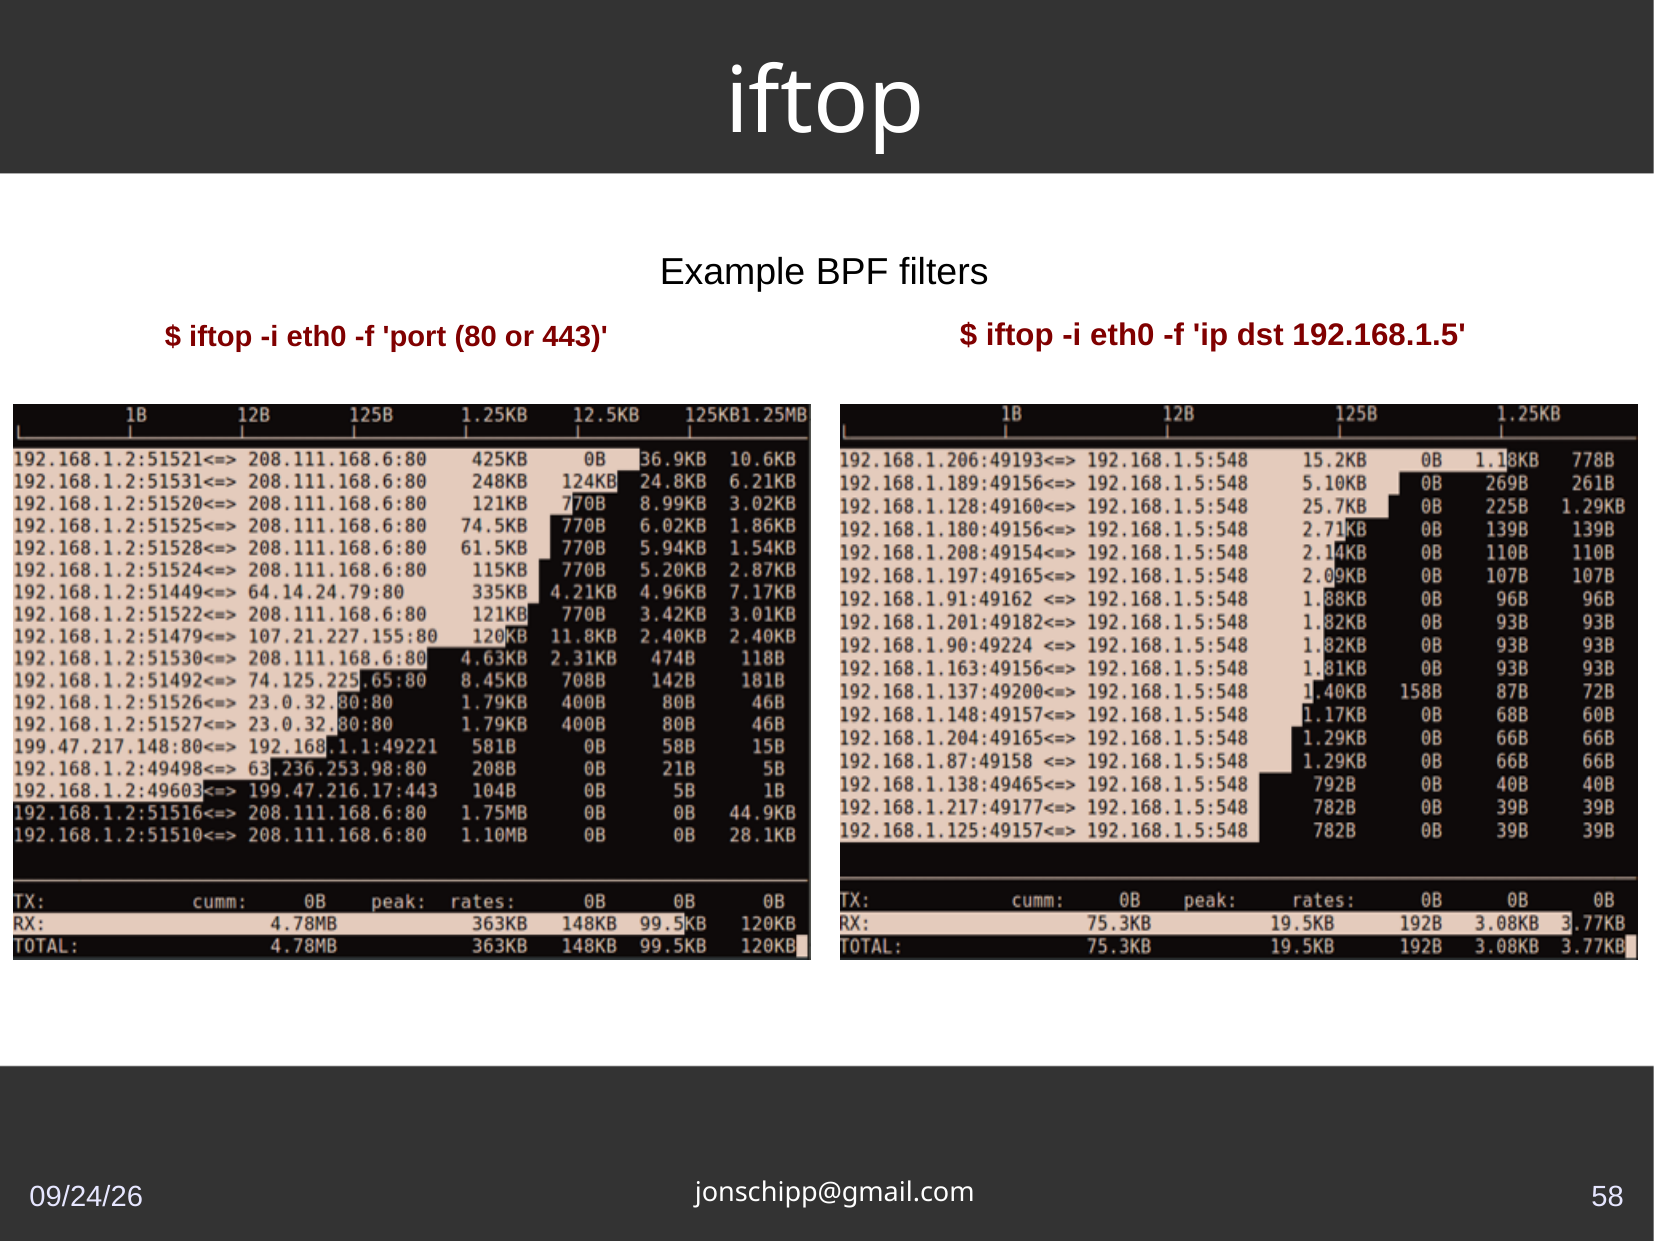

iftop
Example BPF filters
$ iftop -i eth0 -f 'ip dst 192.168.1.5'
$ iftop -i eth0 -f 'port (80 or 443)'
jonschipp@gmail.com